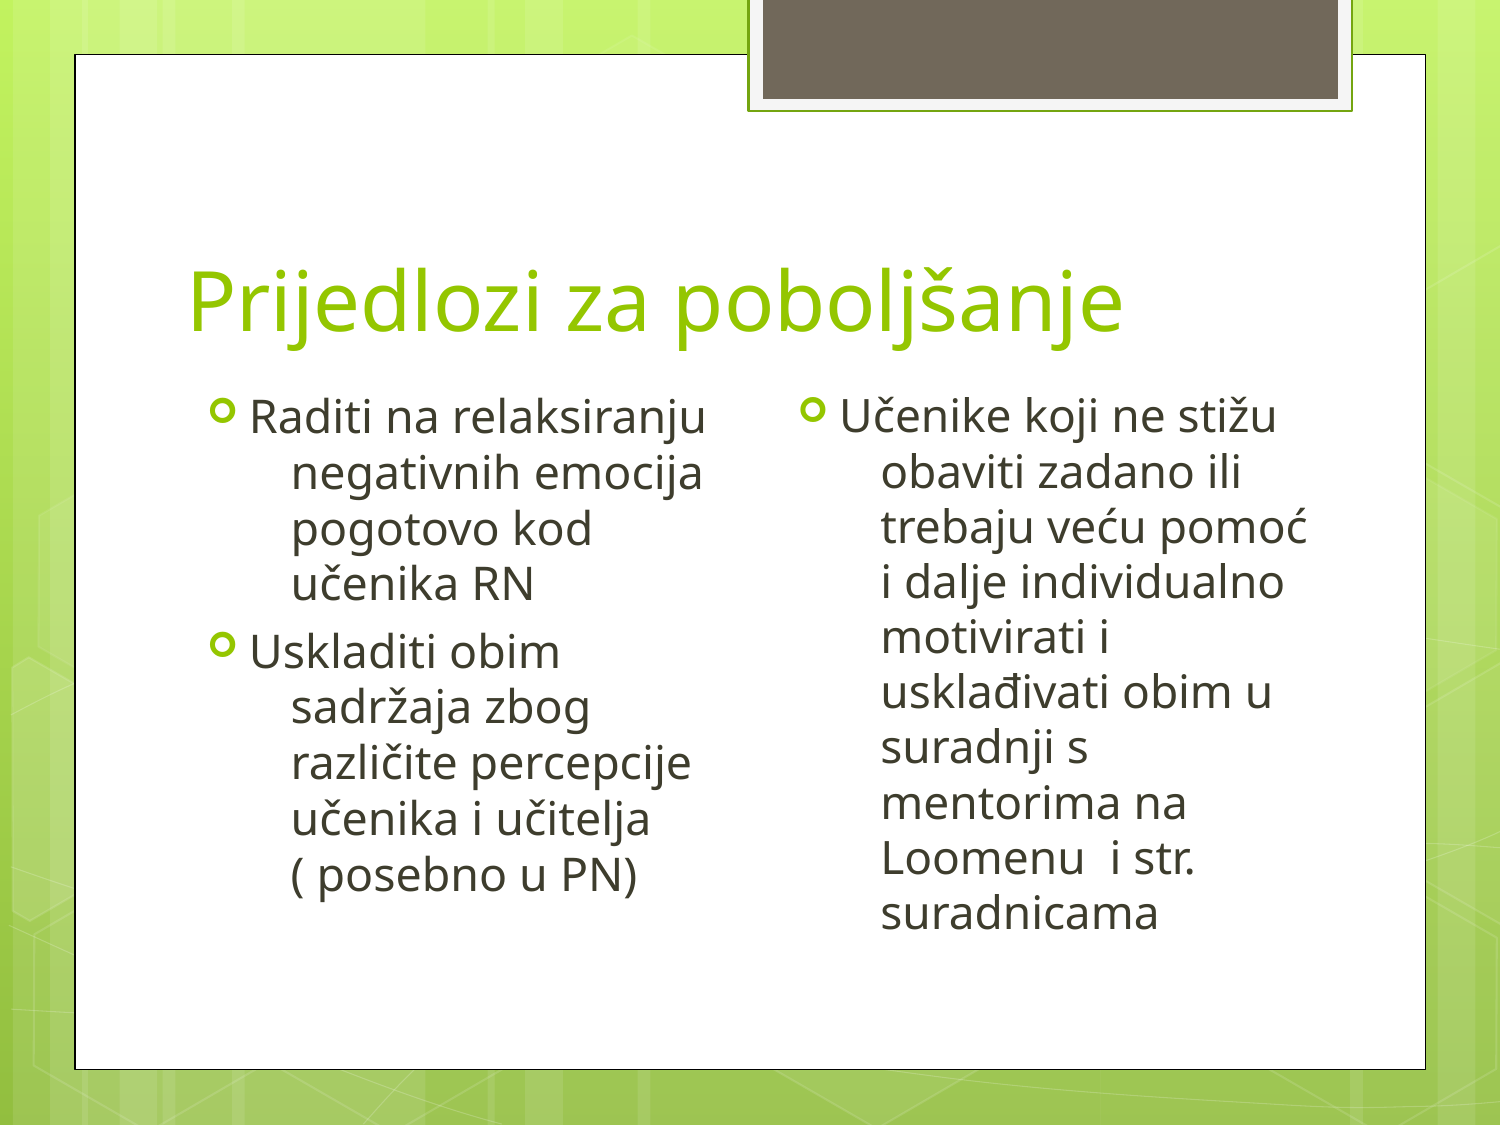

# Prijedlozi za poboljšanje
Raditi na relaksiranju negativnih emocija pogotovo kod učenika RN
Uskladiti obim sadržaja zbog različite percepcije učenika i učitelja ( posebno u PN)
Učenike koji ne stižu obaviti zadano ili trebaju veću pomoć i dalje individualno motivirati i usklađivati obim u suradnji s mentorima na Loomenu i str. suradnicama